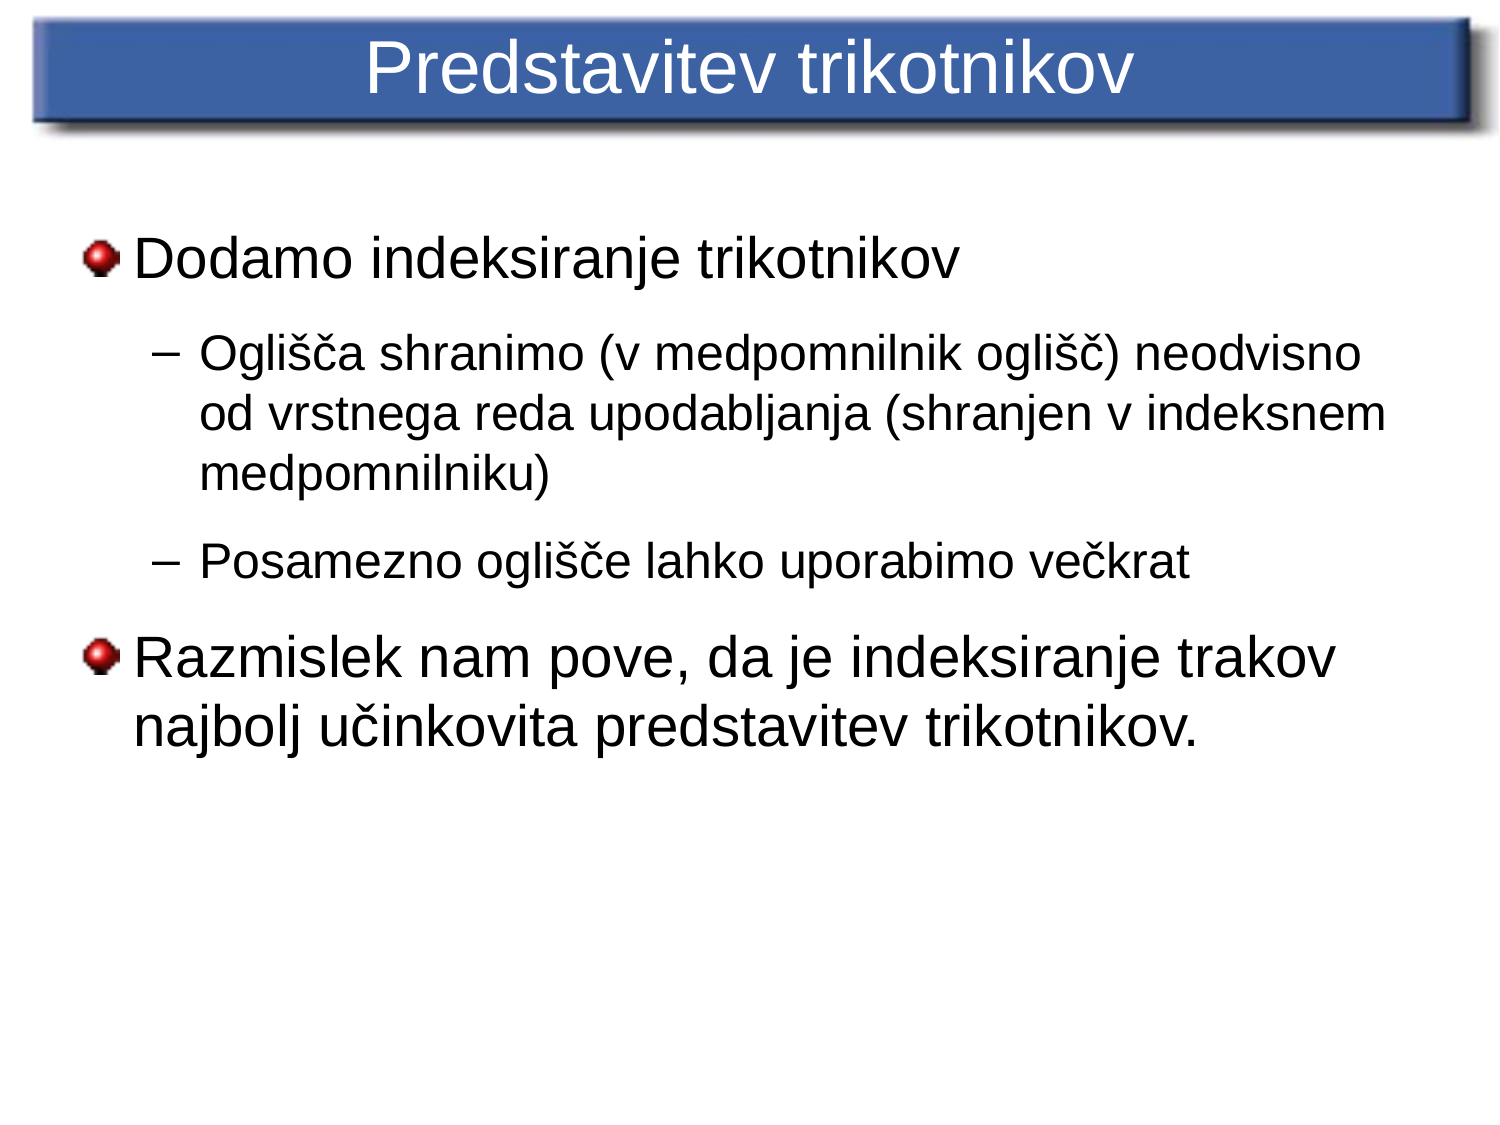

# Predstavitev trikotnikov
Dodamo indeksiranje trikotnikov
Oglišča shranimo (v medpomnilnik oglišč) neodvisno od vrstnega reda upodabljanja (shranjen v indeksnem medpomnilniku)
Posamezno oglišče lahko uporabimo večkrat
Razmislek nam pove, da je indeksiranje trakov najbolj učinkovita predstavitev trikotnikov.